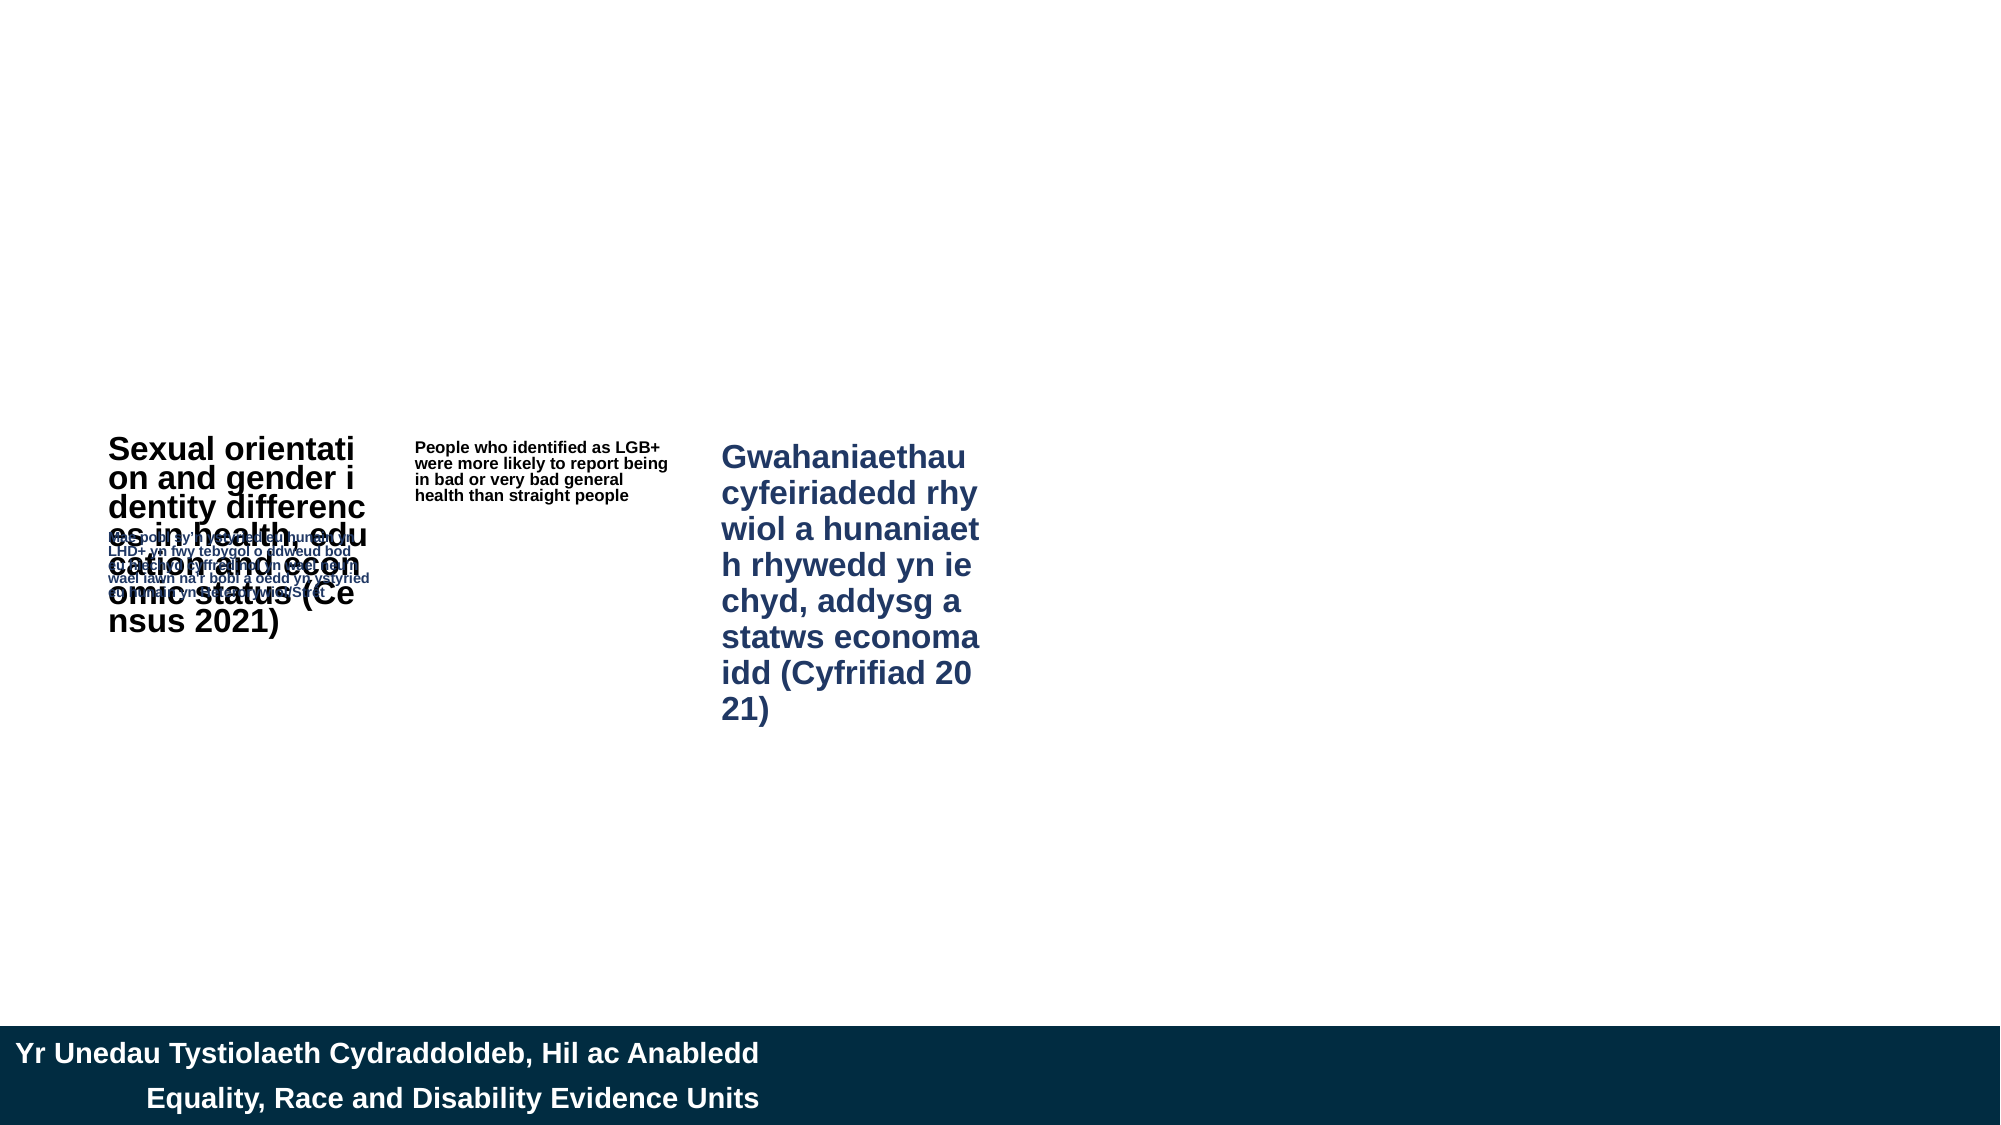

# Sexual orientation and gender identity differences in health, education and economic status (Census 2021)
People who identified as LGB+ were more likely to report being in bad or very bad general health than straight people
Gwahaniaethau cyfeiriadedd rhywiol a hunaniaeth rhywedd yn iechyd, addysg a statws economaidd (Cyfrifiad 2021)
Mae pobl sy’n ystyried eu hunain yn LHD+ yn fwy tebygol o ddweud bod eu hiechyd cyffredinol yn wael neu'n wael iawn na'r bobl a oedd yn ystyried eu hunain yn Heterorywiol/Strêt